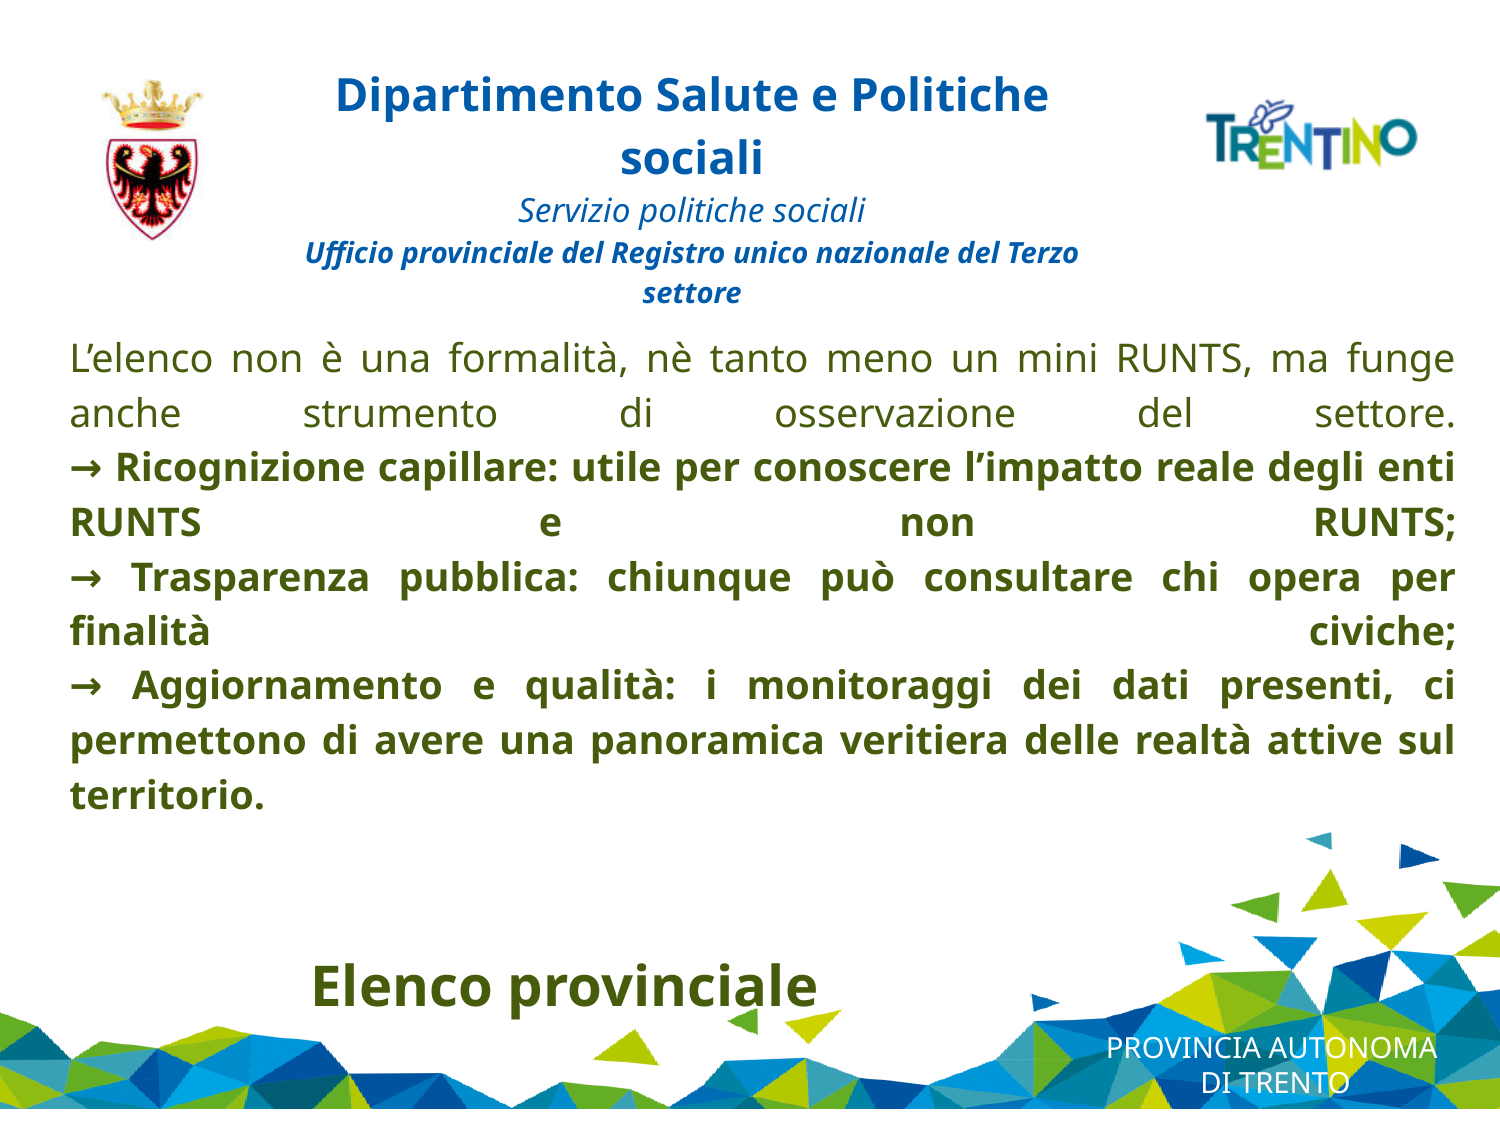

Dipartimento Salute e Politiche sociali
Servizio politiche sociali
Ufficio provinciale del Registro unico nazionale del Terzo settore
# L’elenco non è una formalità, nè tanto meno un mini RUNTS, ma funge anche strumento di osservazione del settore. → Ricognizione capillare: utile per conoscere l’impatto reale degli enti RUNTS e non RUNTS; → Trasparenza pubblica: chiunque può consultare chi opera per finalità civiche; → Aggiornamento e qualità: i monitoraggi dei dati presenti, ci permettono di avere una panoramica veritiera delle realtà attive sul territorio.
Elenco provinciale
PROVINCIA AUTONOMA
DI TRENTO